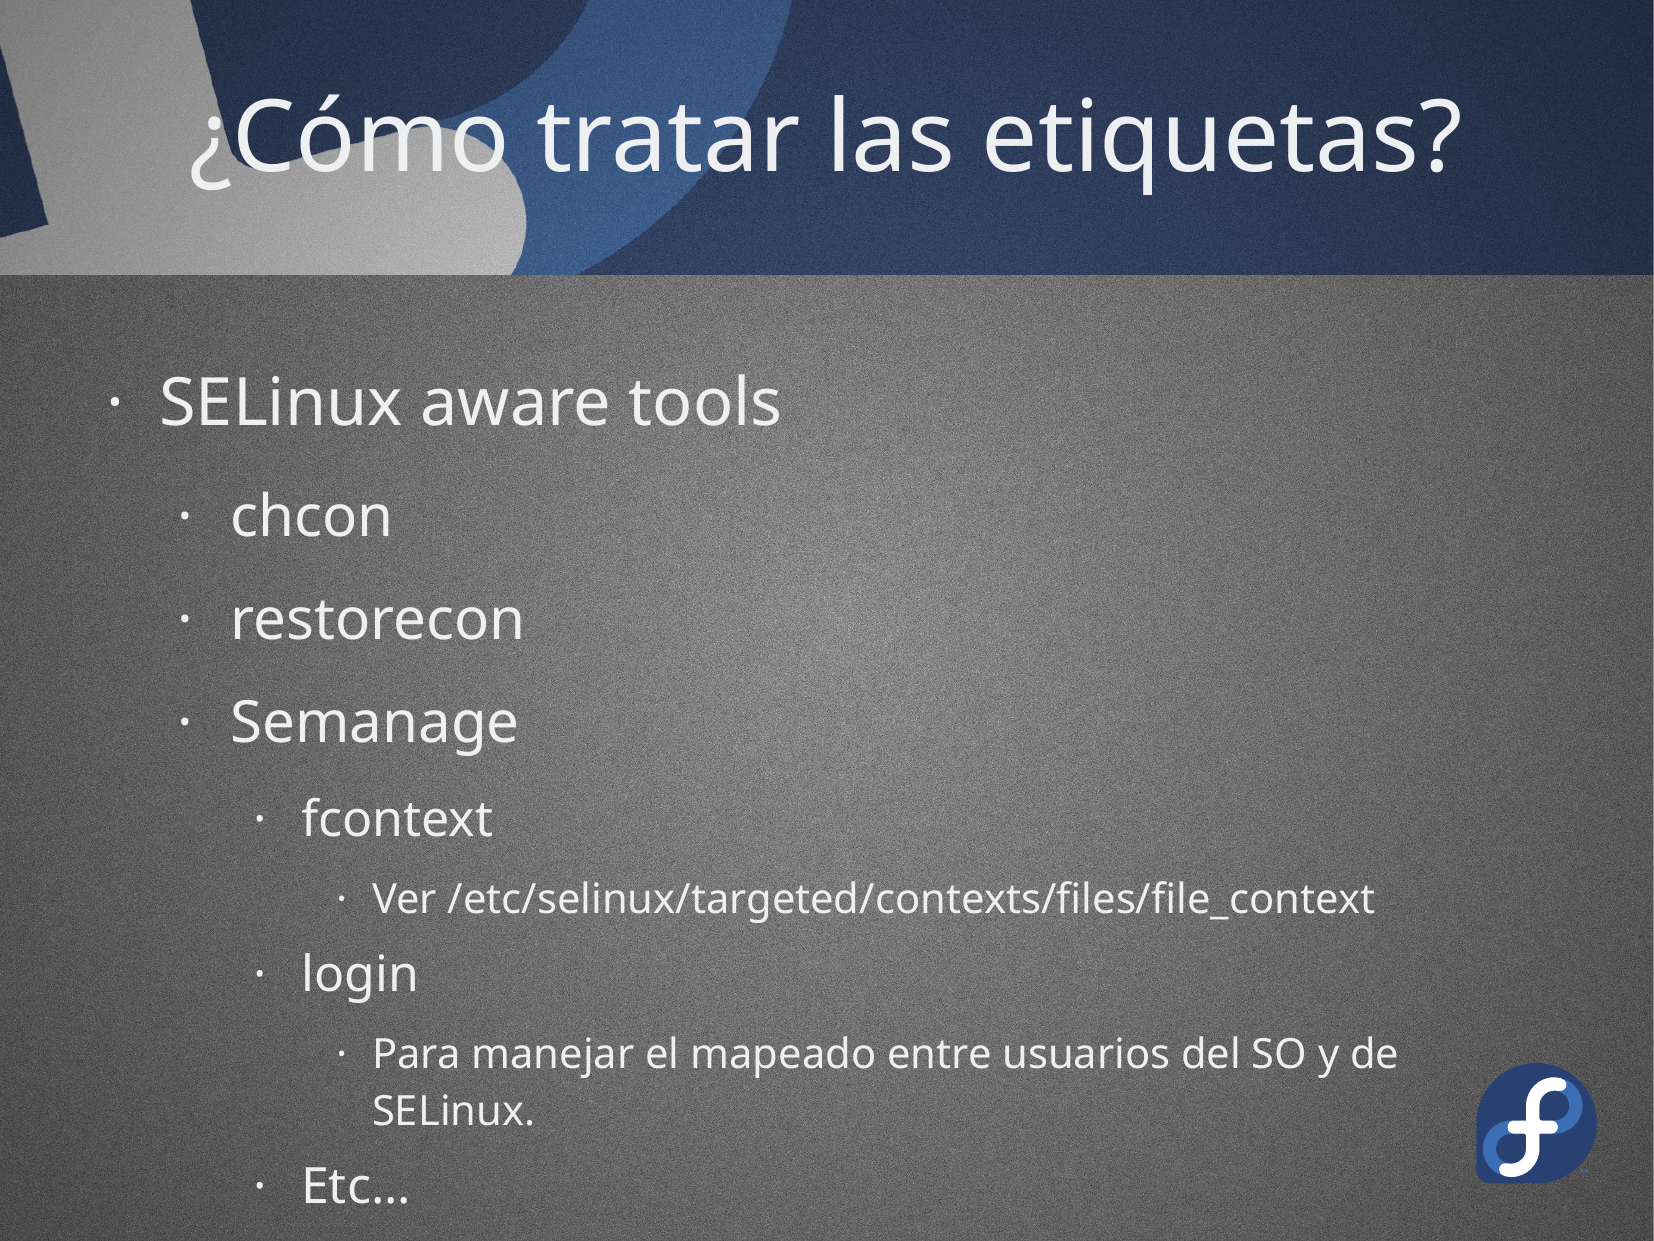

# ¿Cómo tratar las etiquetas?
SELinux aware tools
chcon
restorecon
Semanage
fcontext
Ver /etc/selinux/targeted/contexts/files/file_context
login
Para manejar el mapeado entre usuarios del SO y de SELinux.
Etc...
RPMs